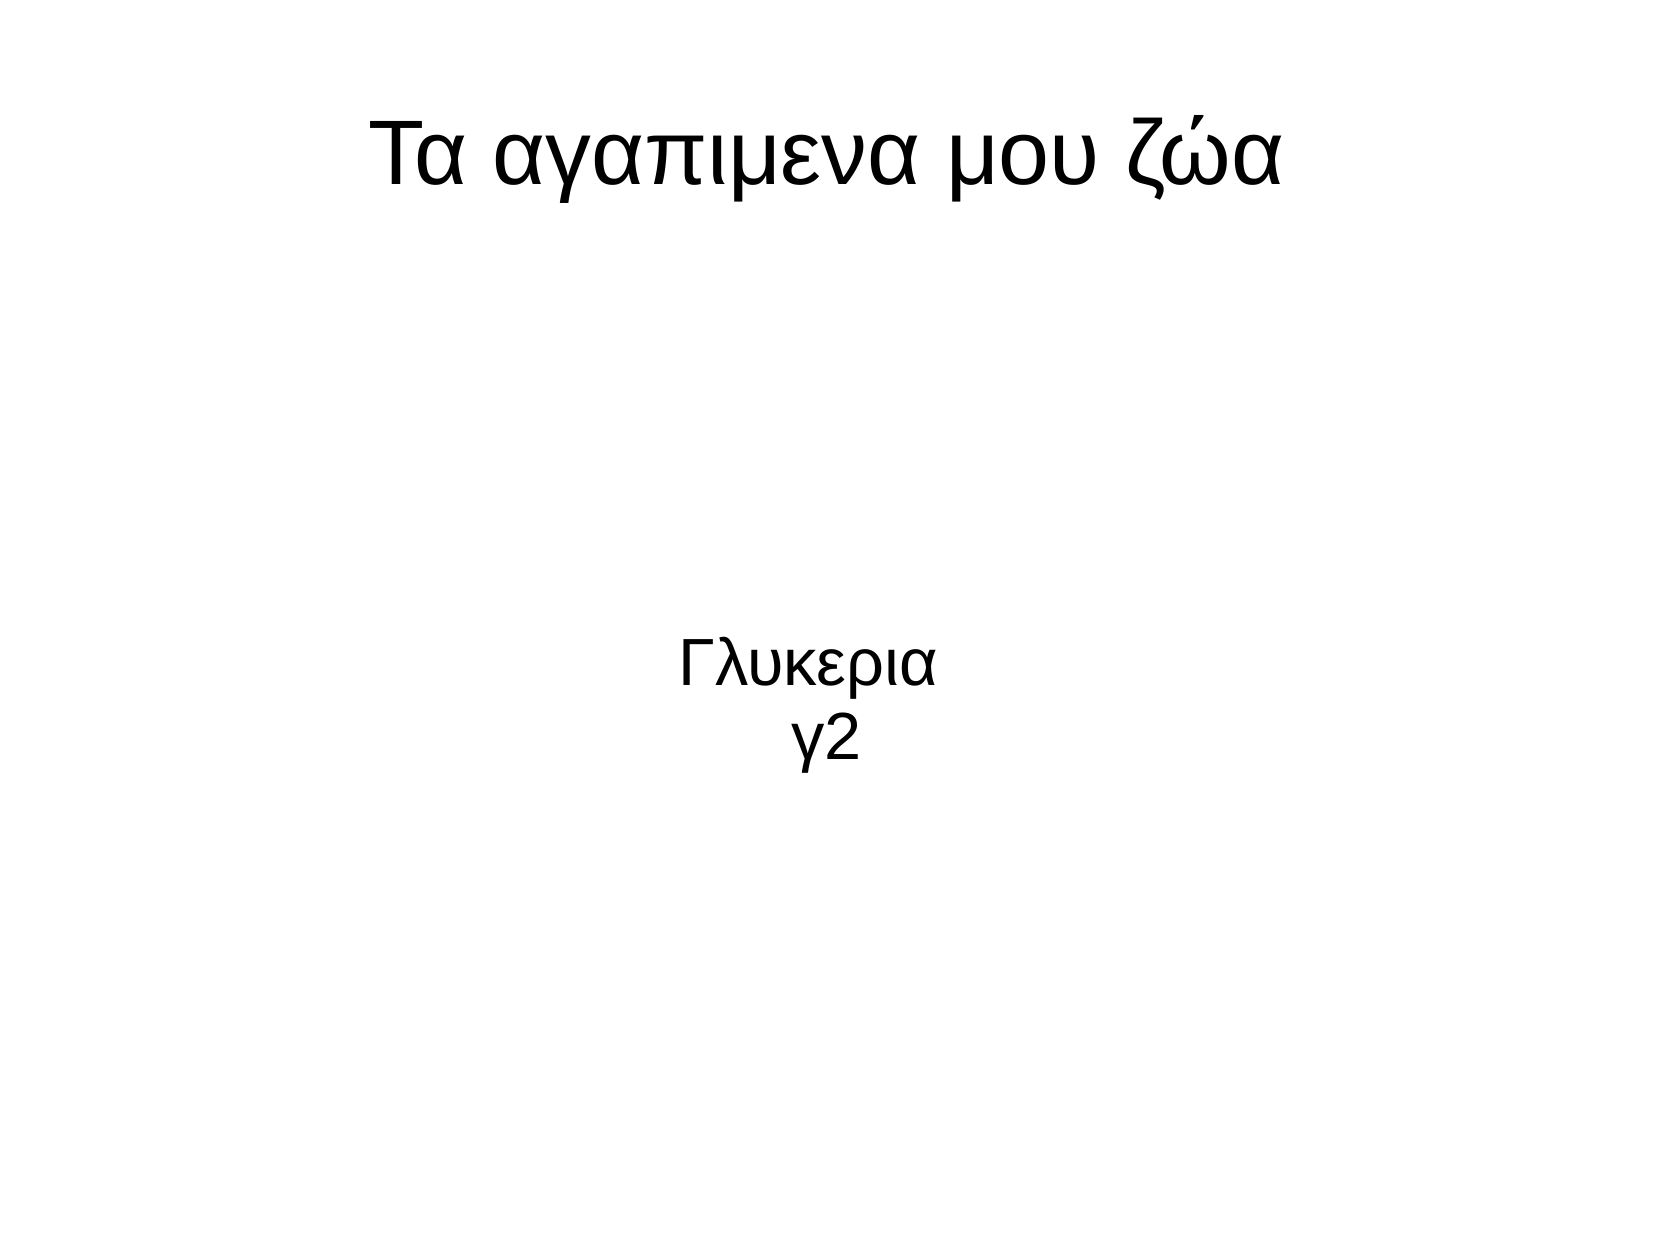

# Τα αγαπιμενα μου ζώα
Γλυκερια
γ2